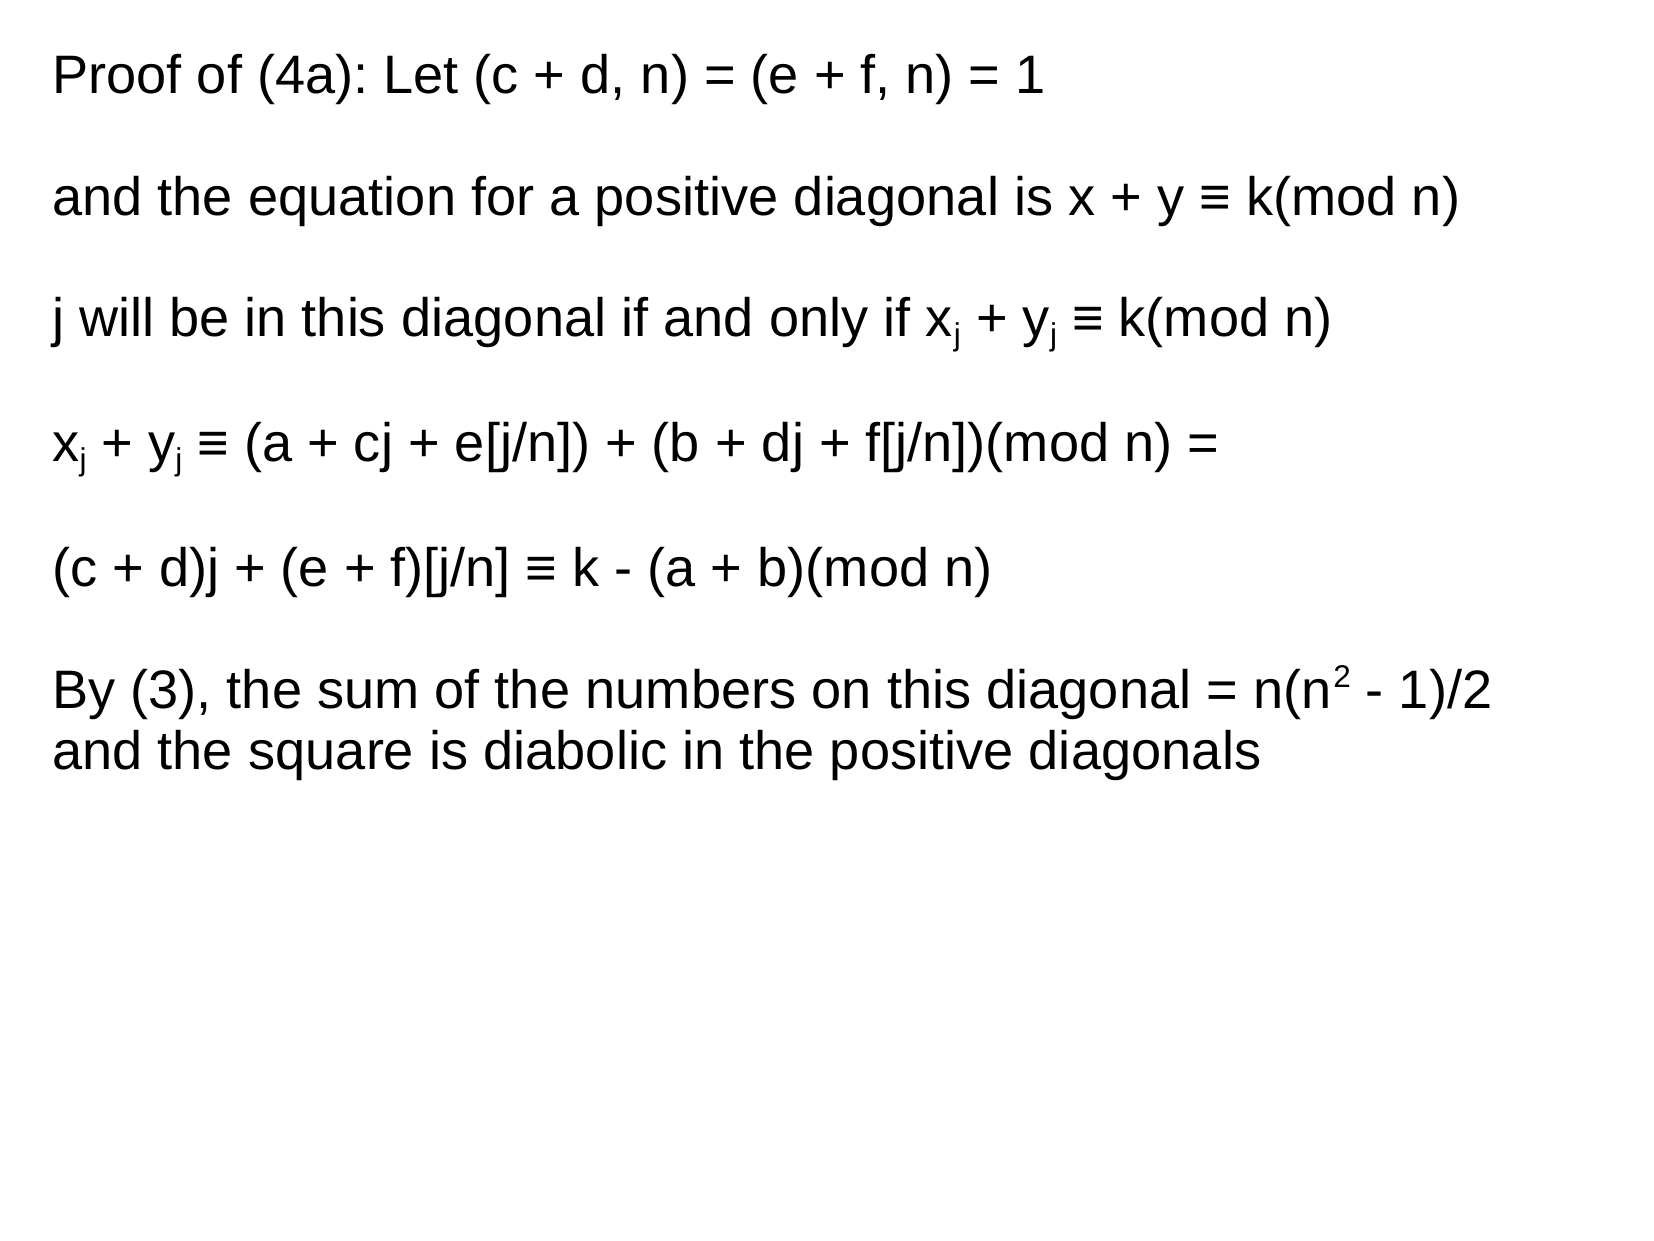

Proof of (4a): Let (c + d, n) = (e + f, n) = 1
and the equation for a positive diagonal is x + y ≡ k(mod n)
j will be in this diagonal if and only if xj + yj ≡ k(mod n)
xj + yj ≡ (a + cj + e[j/n]) + (b + dj + f[j/n])(mod n) =
(c + d)j + (e + f)[j/n] ≡ k - (a + b)(mod n)
By (3), the sum of the numbers on this diagonal = n(n2 - 1)/2 and the square is diabolic in the positive diagonals